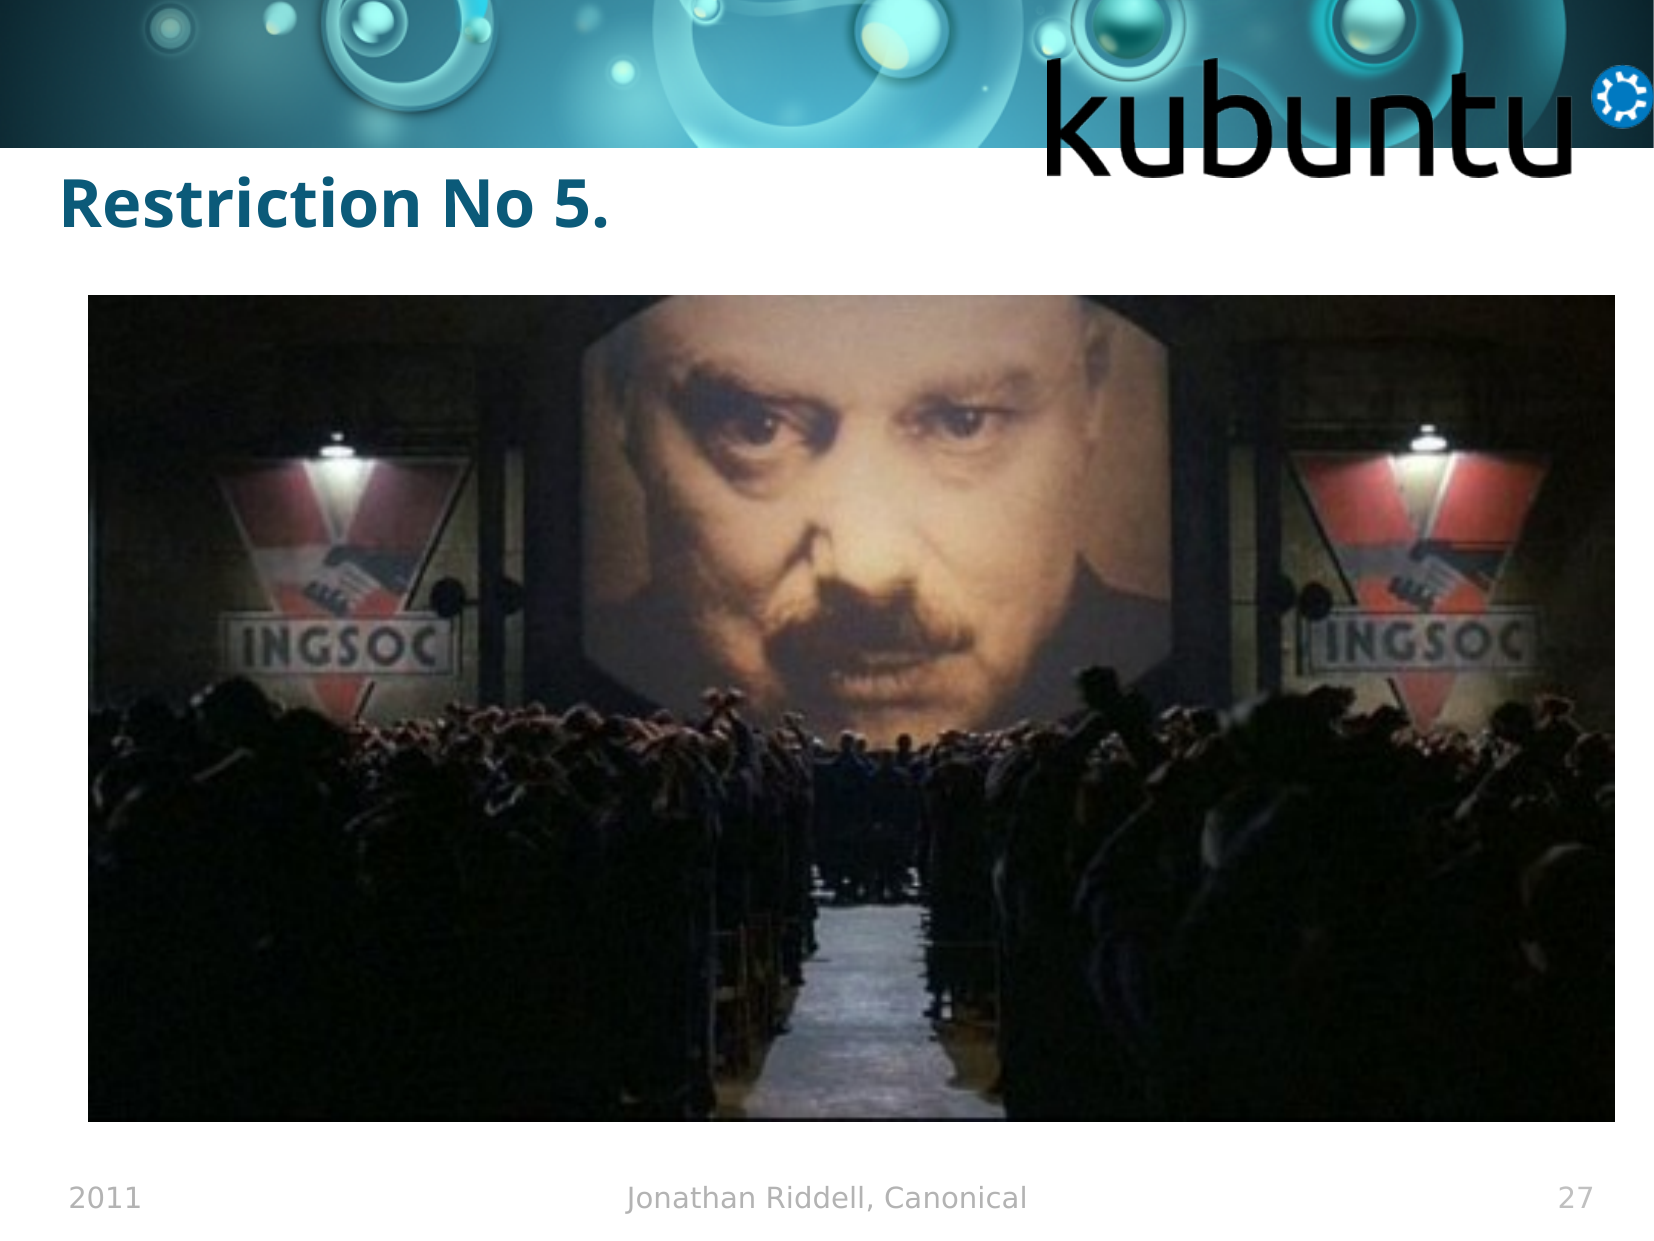

# Restriction No 5.
Name
www.kde.org
27